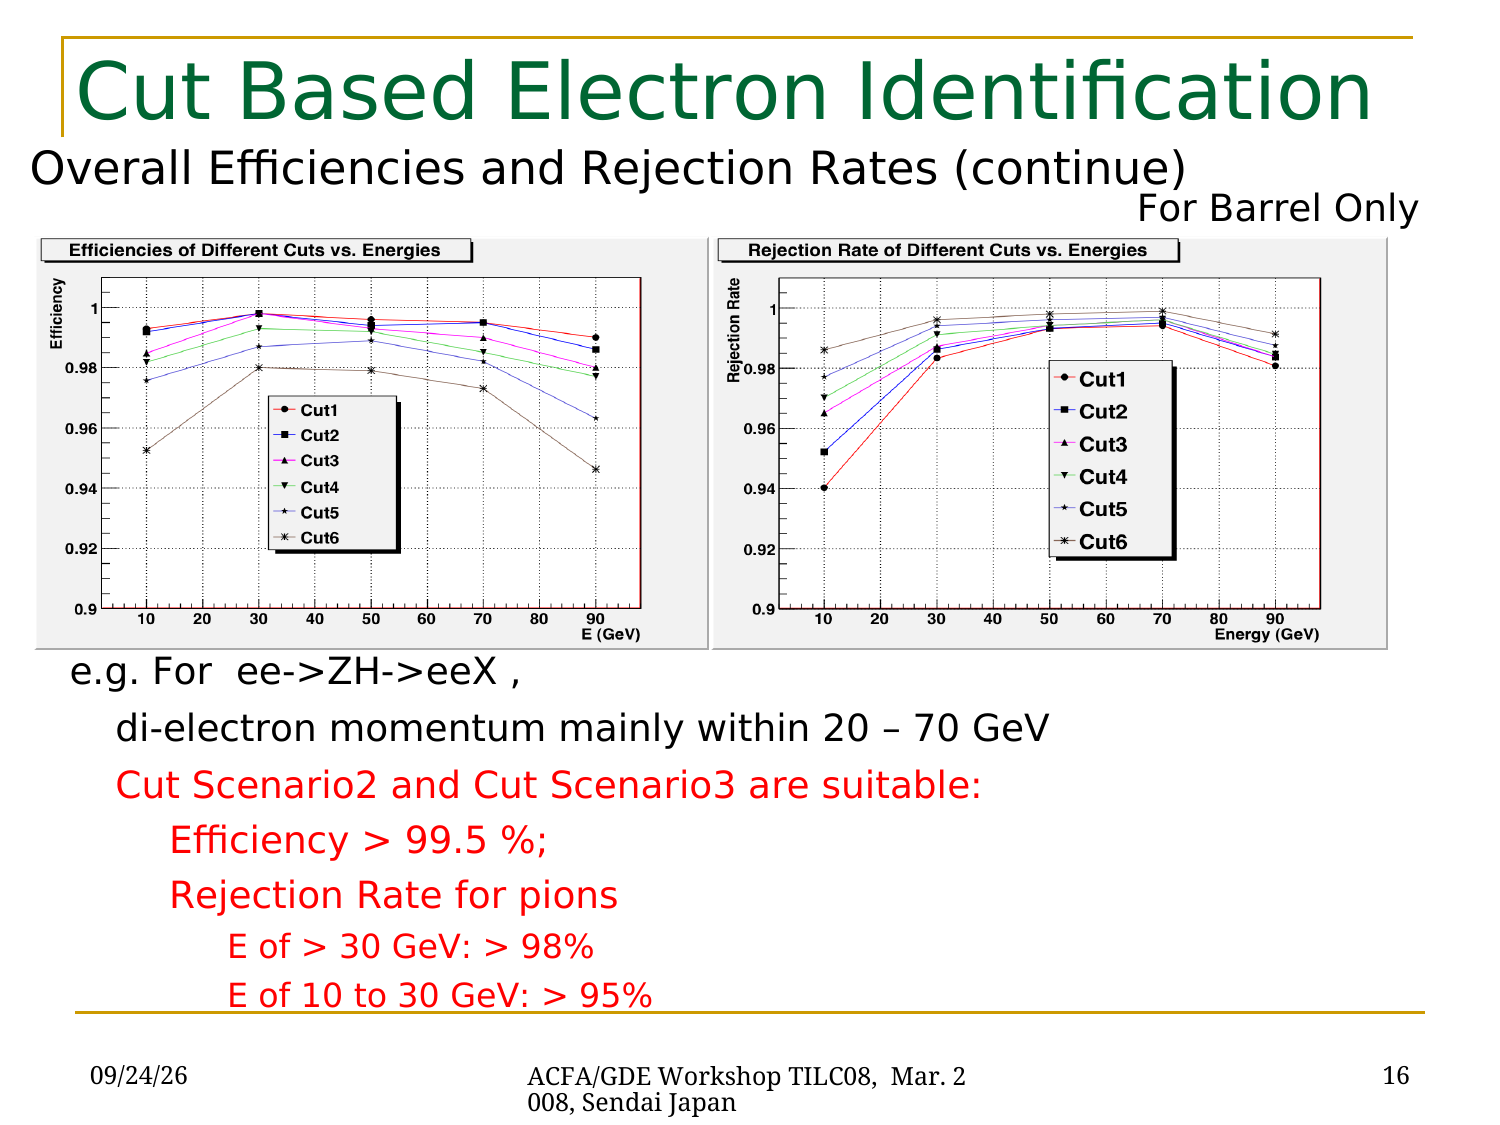

Cut Based Electron Identification
# Overall Efficiencies and Rejection Rates (continue)
For Barrel Only
 e.g. For ee->ZH->eeX ,
di-electron momentum mainly within 20 – 70 GeV
Cut Scenario2 and Cut Scenario3 are suitable:
Efficiency > 99.5 %;
Rejection Rate for pions
E of > 30 GeV: > 98%
E of 10 to 30 GeV: > 95%
16
ACFA/GDE Workshop TILC08, Mar. 2008, Sendai Japan